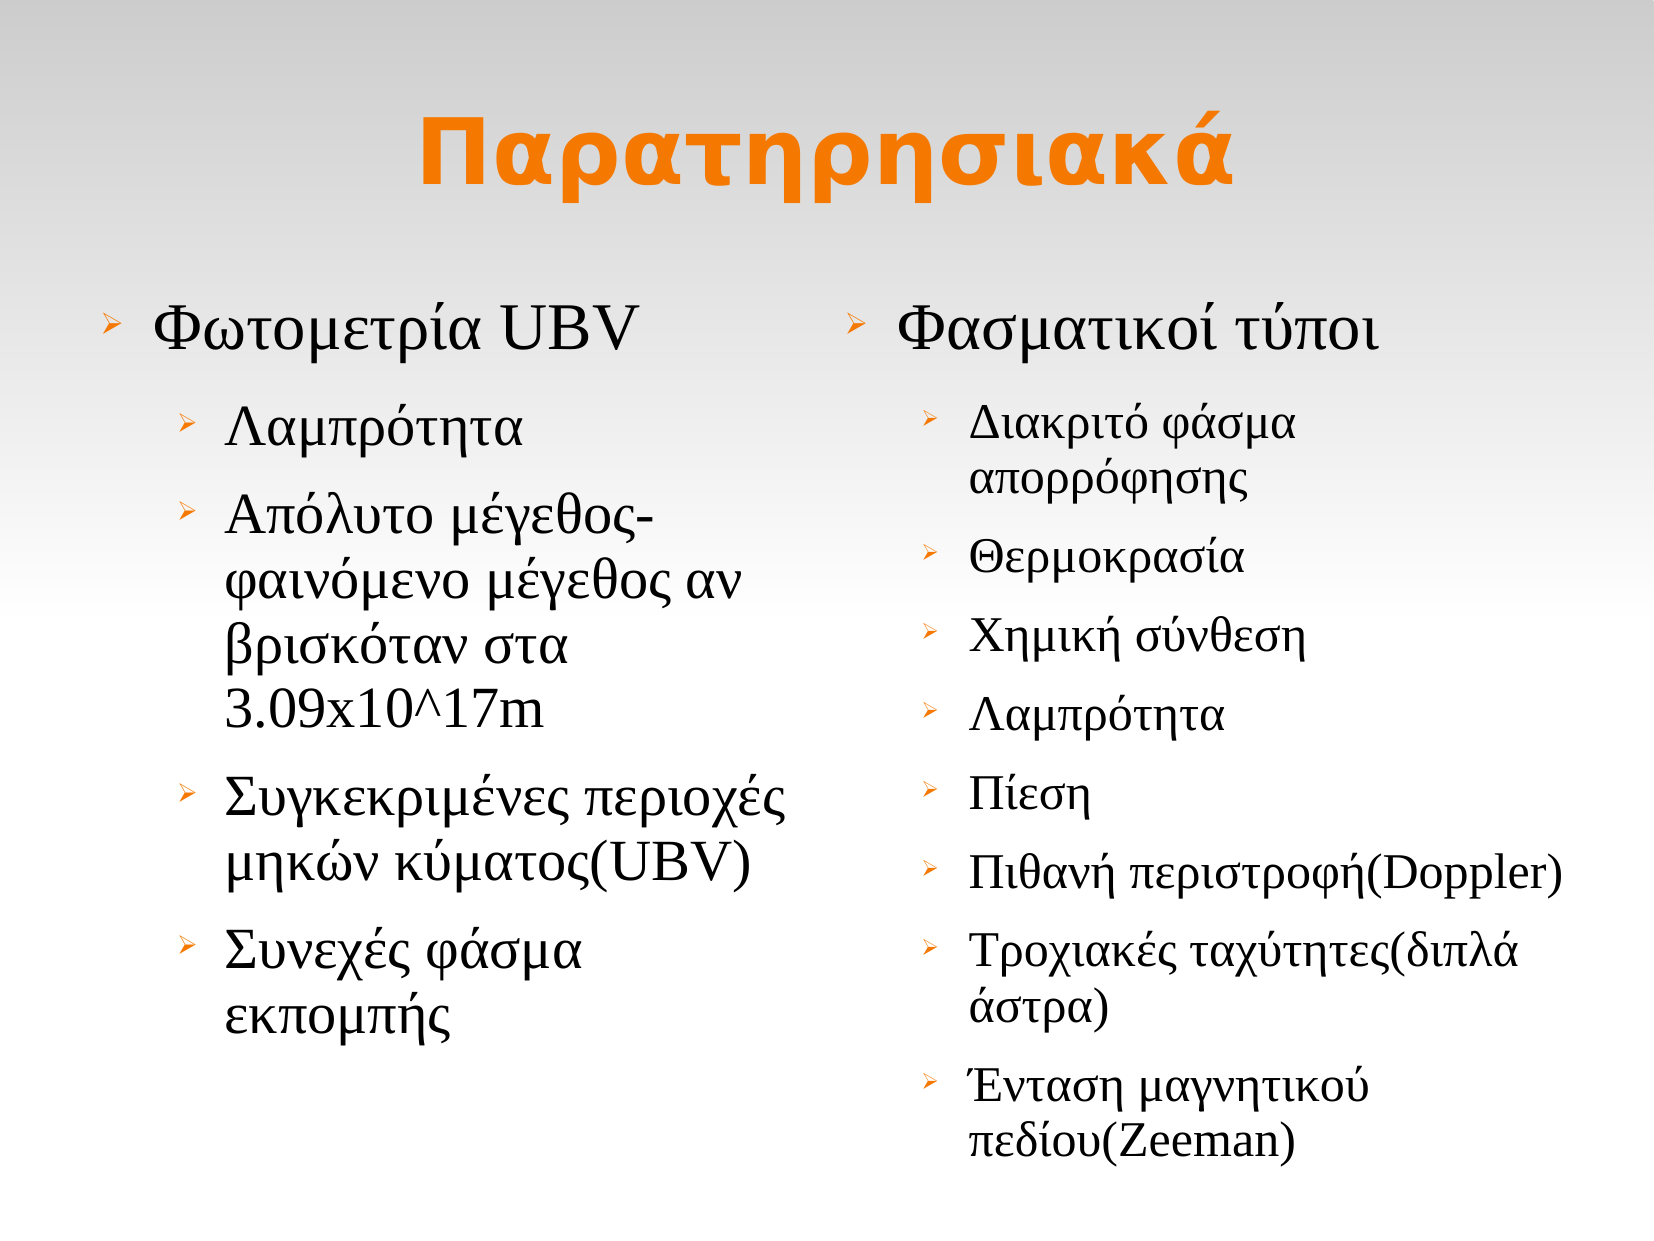

# Παρατηρησιακά
Φωτομετρία UBV
Λαμπρότητα
Απόλυτο μέγεθος-φαινόμενο μέγεθος αν βρισκόταν στα 3.09x10^17m
Συγκεκριμένες περιοχές μηκών κύματος(UBV)
Συνεχές φάσμα εκπομπής
Φασματικοί τύποι
Διακριτό φάσμα απορρόφησης
Θερμοκρασία
Χημική σύνθεση
Λαμπρότητα
Πίεση
Πιθανή περιστροφή(Doppler)
Τροχιακές ταχύτητες(διπλά άστρα)
Ένταση μαγνητικού πεδίου(Zeeman)